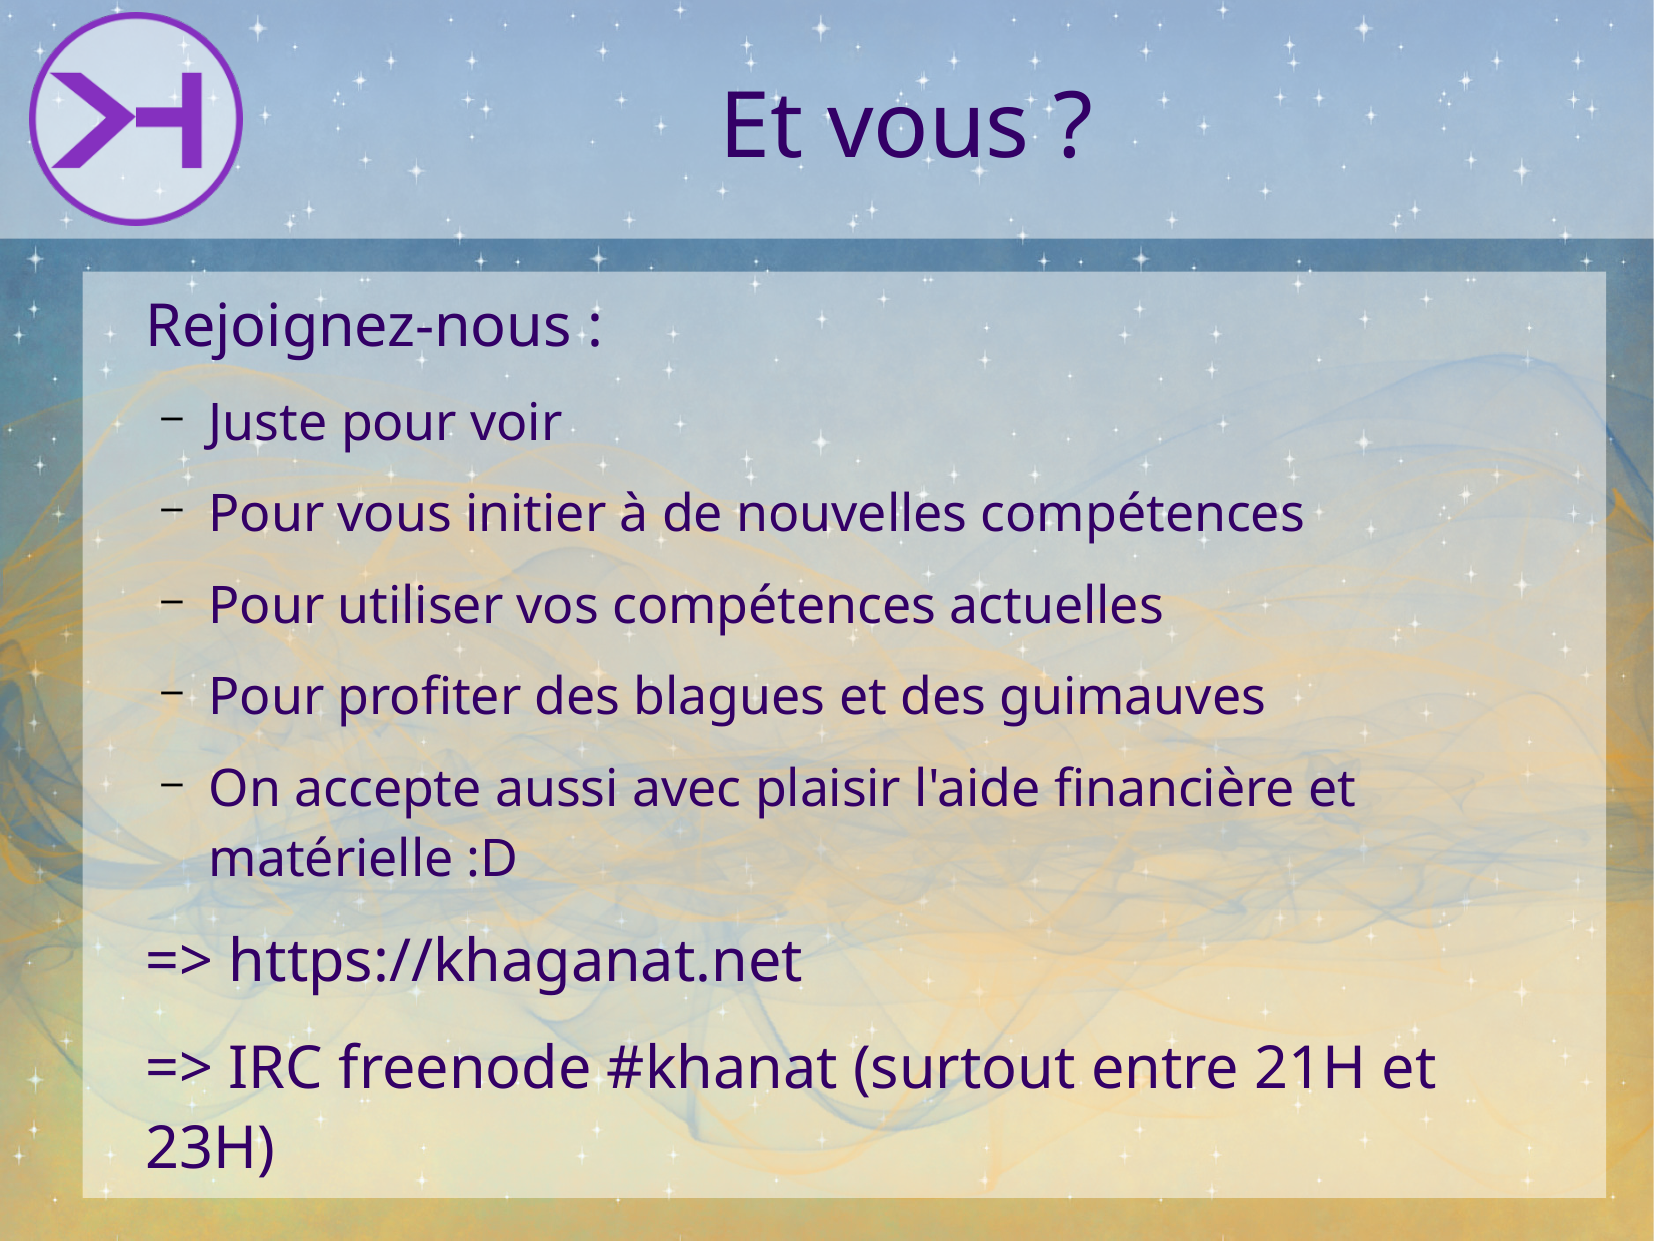

# Et vous ?
Rejoignez-nous :
Juste pour voir
Pour vous initier à de nouvelles compétences
Pour utiliser vos compétences actuelles
Pour profiter des blagues et des guimauves
On accepte aussi avec plaisir l'aide financière et matérielle :D
=> https://khaganat.net
=> IRC freenode #khanat (surtout entre 21H et 23H)